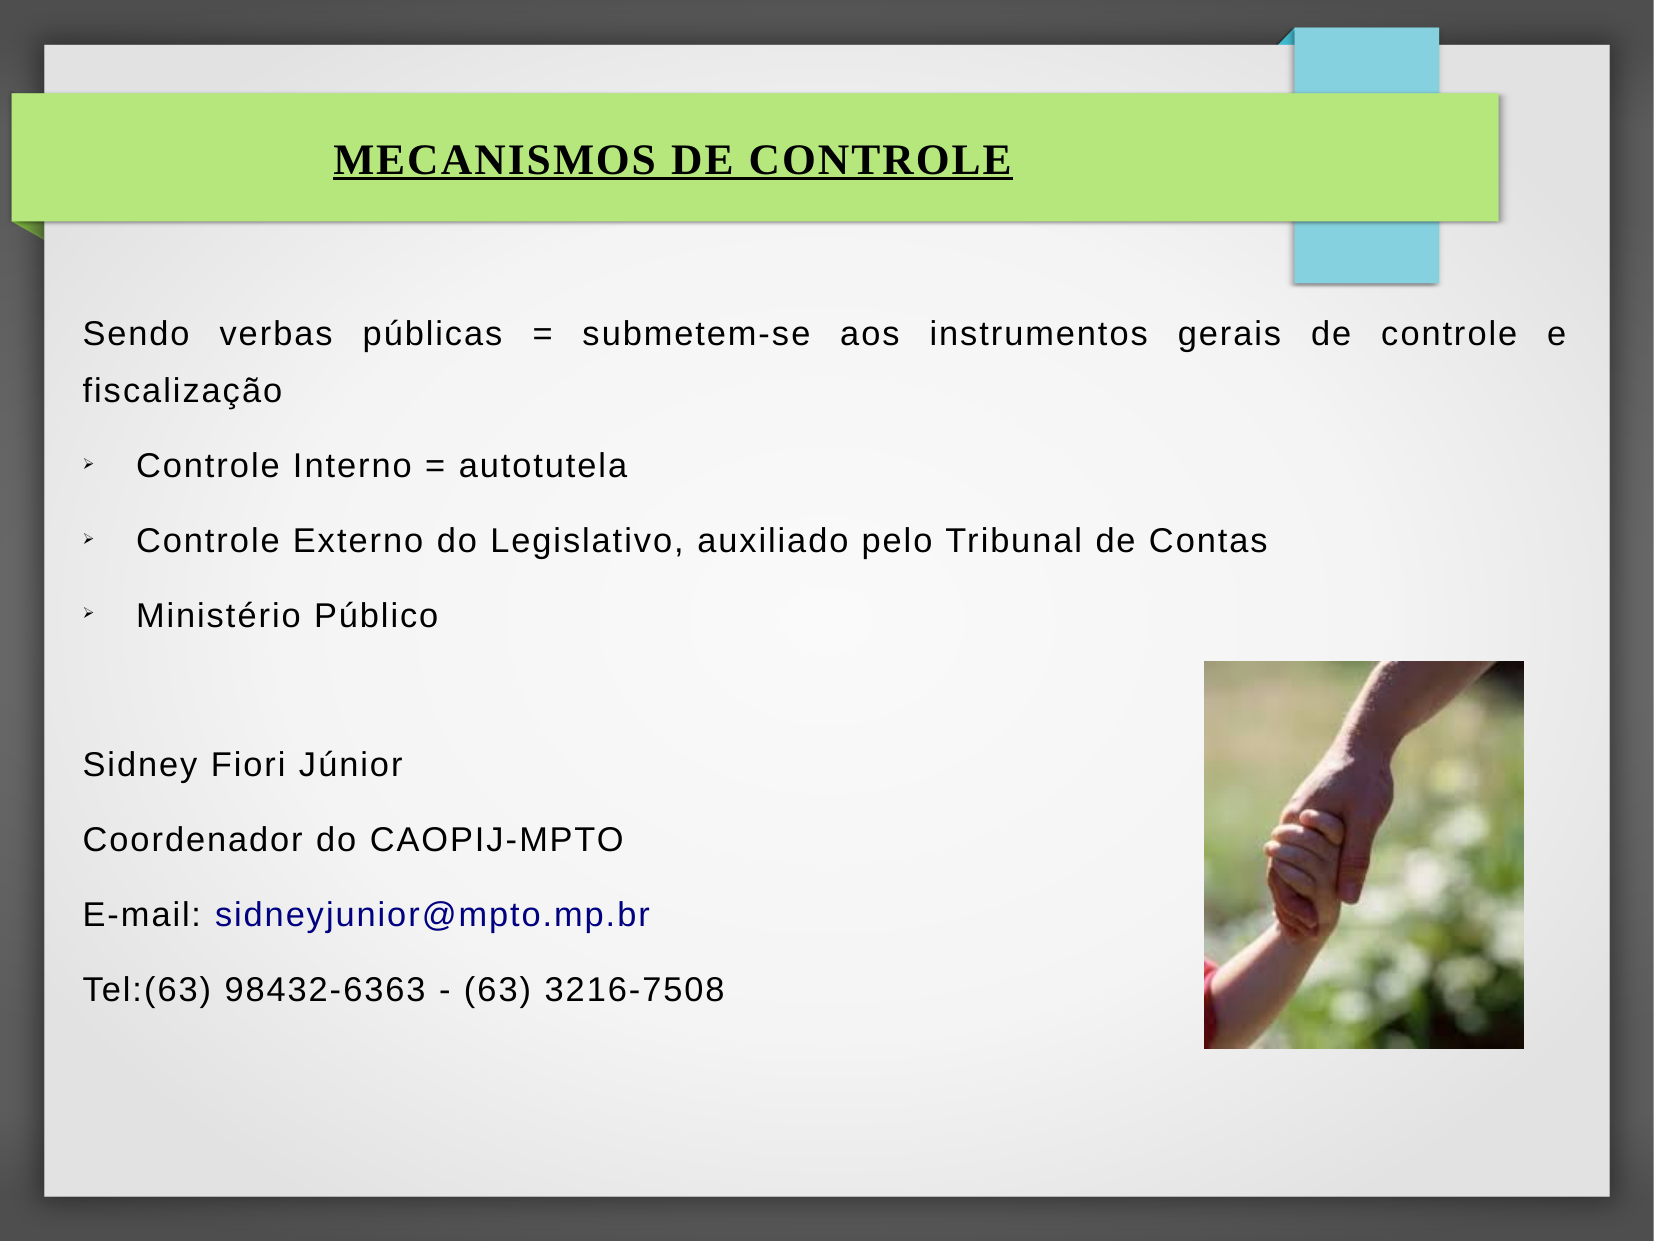

# MECANISMOS DE CONTROLE
Sendo verbas públicas = submetem-se aos instrumentos gerais de controle e fiscalização
 Controle Interno = autotutela
 Controle Externo do Legislativo, auxiliado pelo Tribunal de Contas
 Ministério Público
Sidney Fiori Júnior
Coordenador do CAOPIJ-MPTO
E-mail: sidneyjunior@mpto.mp.br
Tel:(63) 98432-6363 - (63) 3216-7508